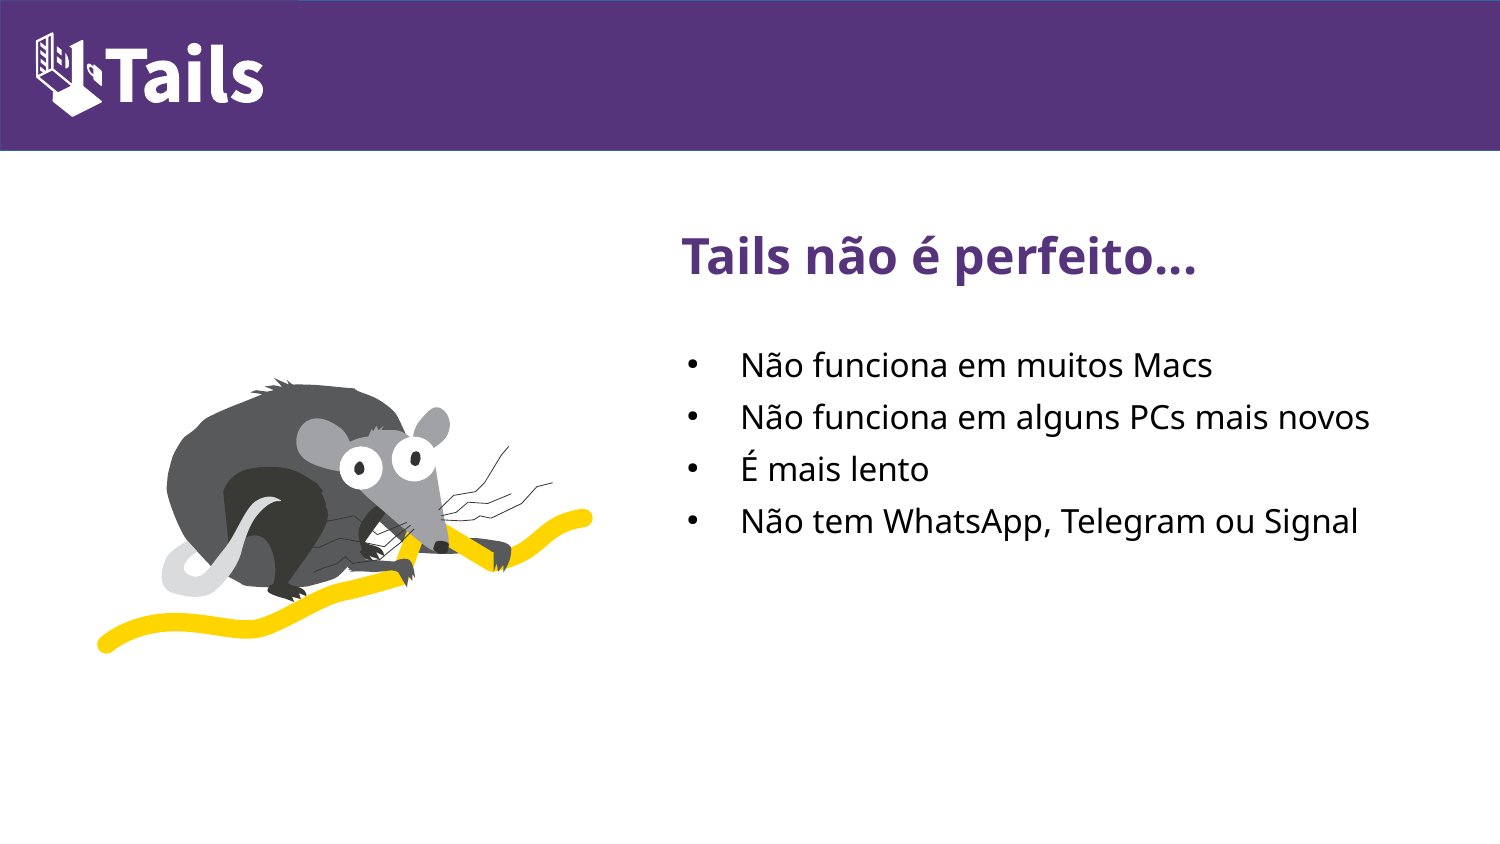

# Tails não é perfeito...
Não funciona em muitos Macs
Não funciona em alguns PCs mais novos
É mais lento
Não tem WhatsApp, Telegram ou Signal